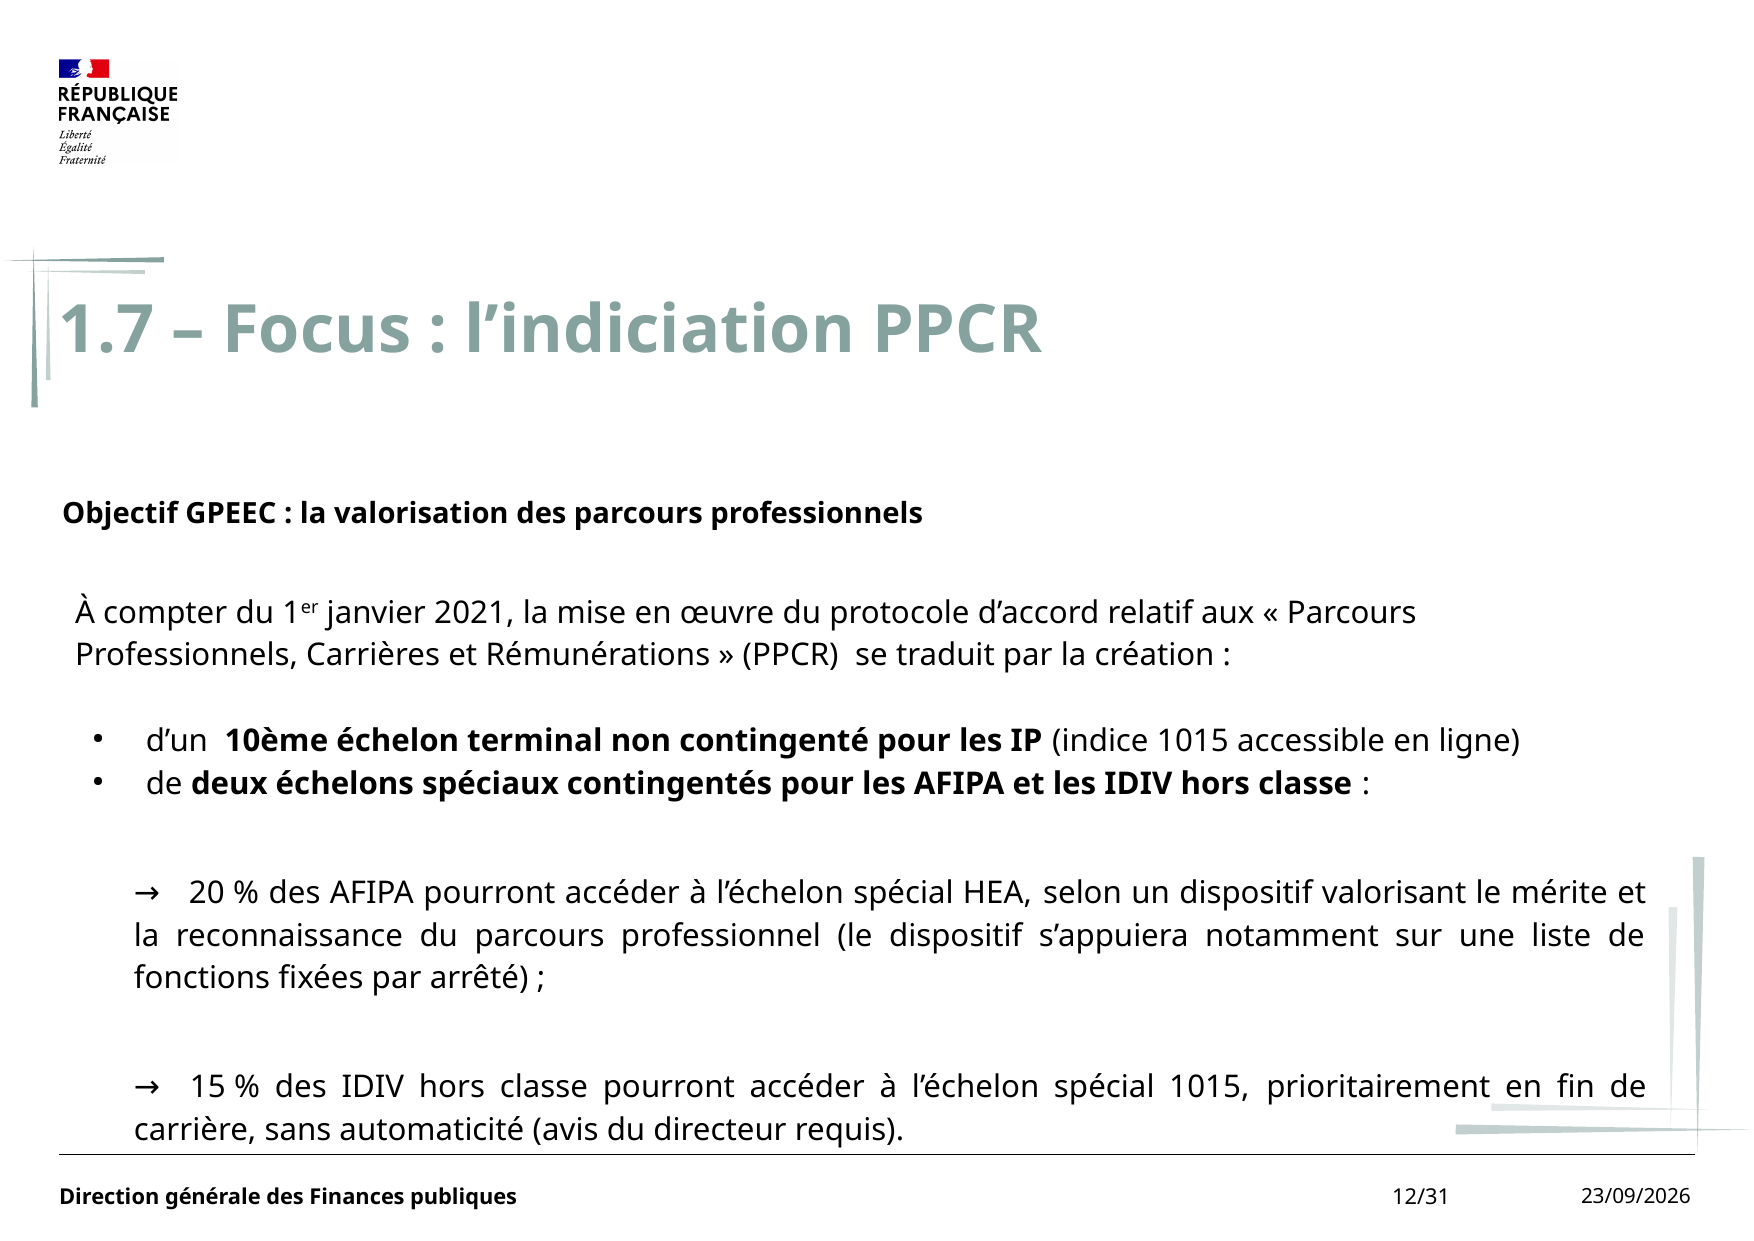

# 1.7 – Focus : l’indiciation PPCR
Objectif GPEEC : la valorisation des parcours professionnels
À compter du 1er janvier 2021, la mise en œuvre du protocole d’accord relatif aux « Parcours Professionnels, Carrières et Rémunérations » (PPCR) se traduit par la création :
d’un 10ème échelon terminal non contingenté pour les IP (indice 1015 accessible en ligne)
de deux échelons spéciaux contingentés pour les AFIPA et les IDIV hors classe :
→ 20 % des AFIPA pourront accéder à l’échelon spécial HEA, selon un dispositif valorisant le mérite et la reconnaissance du parcours professionnel (le dispositif s’appuiera notamment sur une liste de fonctions fixées par arrêté) ;
→ 15 % des IDIV hors classe pourront accéder à l’échelon spécial 1015, prioritairement en fin de carrière, sans automaticité (avis du directeur requis).